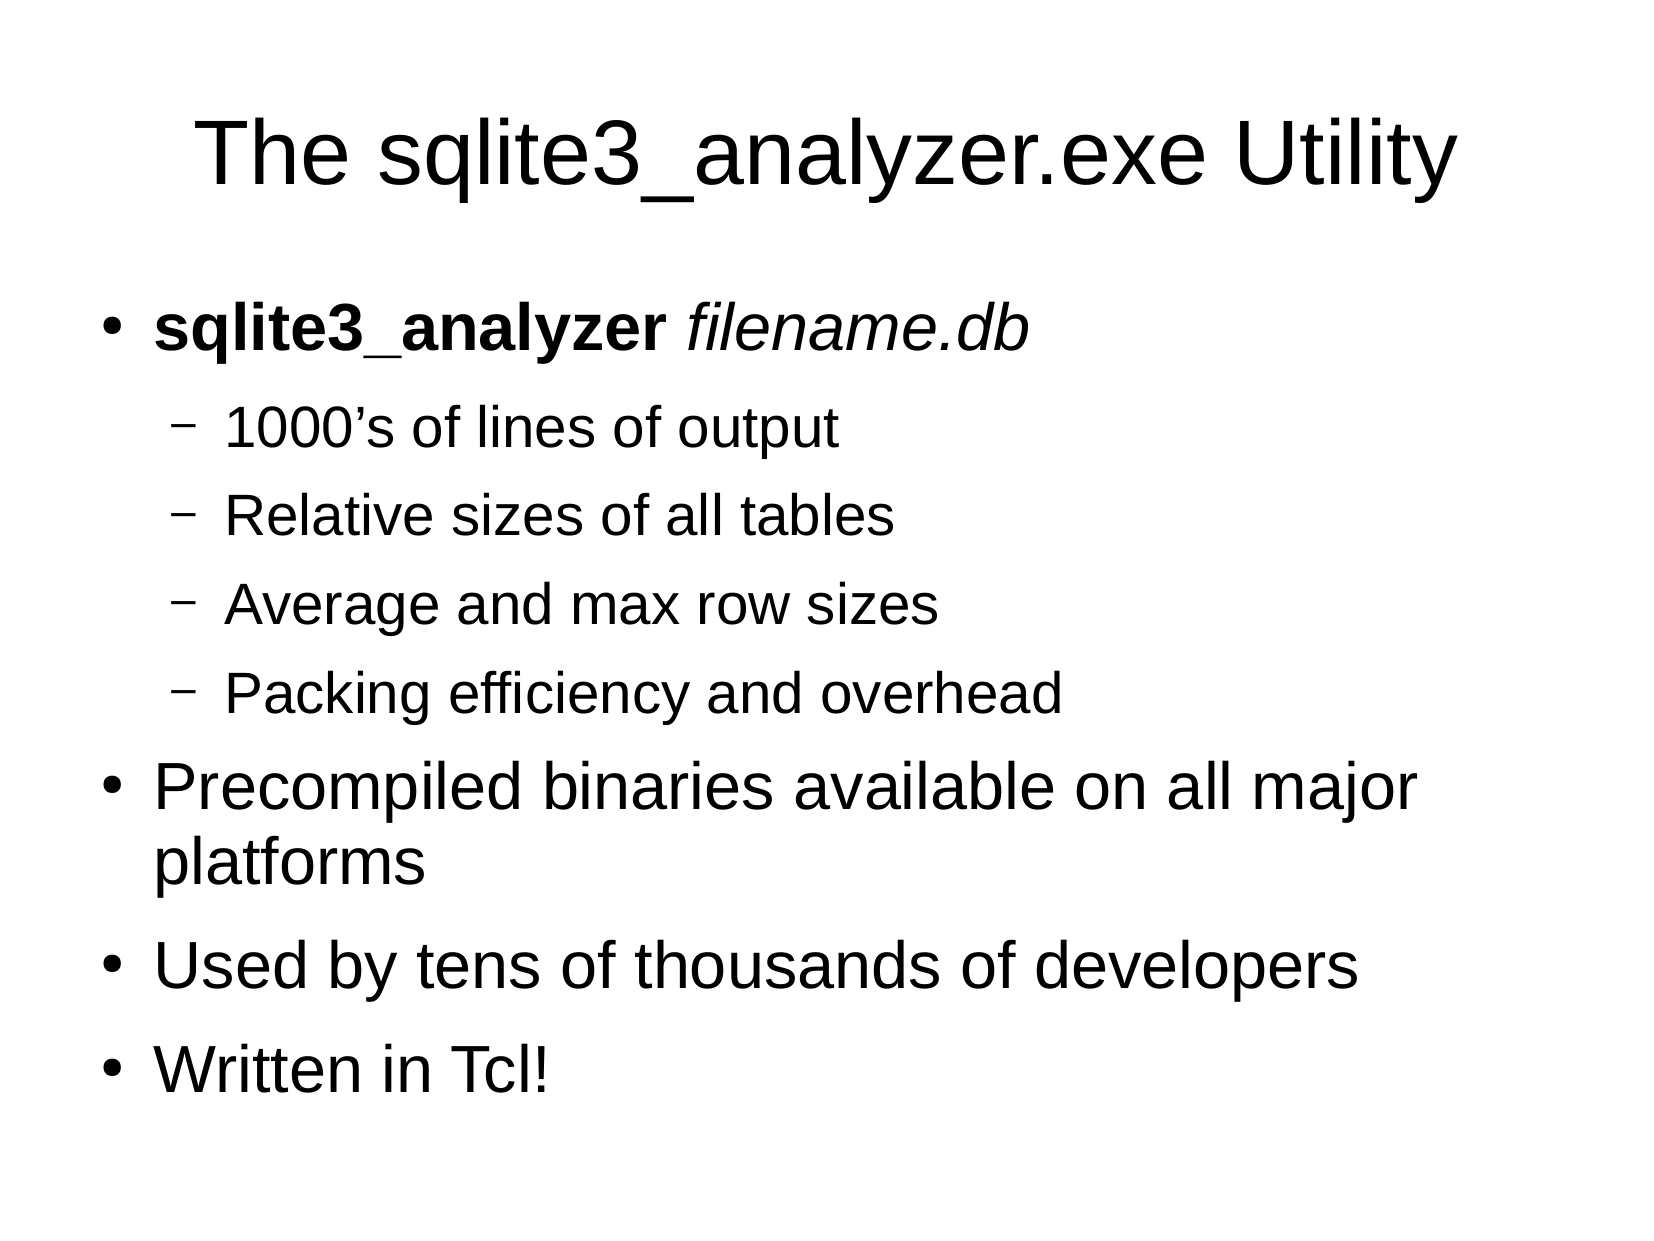

# The sqlite3_analyzer.exe Utility
sqlite3_analyzer filename.db
1000’s of lines of output
Relative sizes of all tables
Average and max row sizes
Packing efficiency and overhead
Precompiled binaries available on all major platforms
Used by tens of thousands of developers
Written in Tcl!